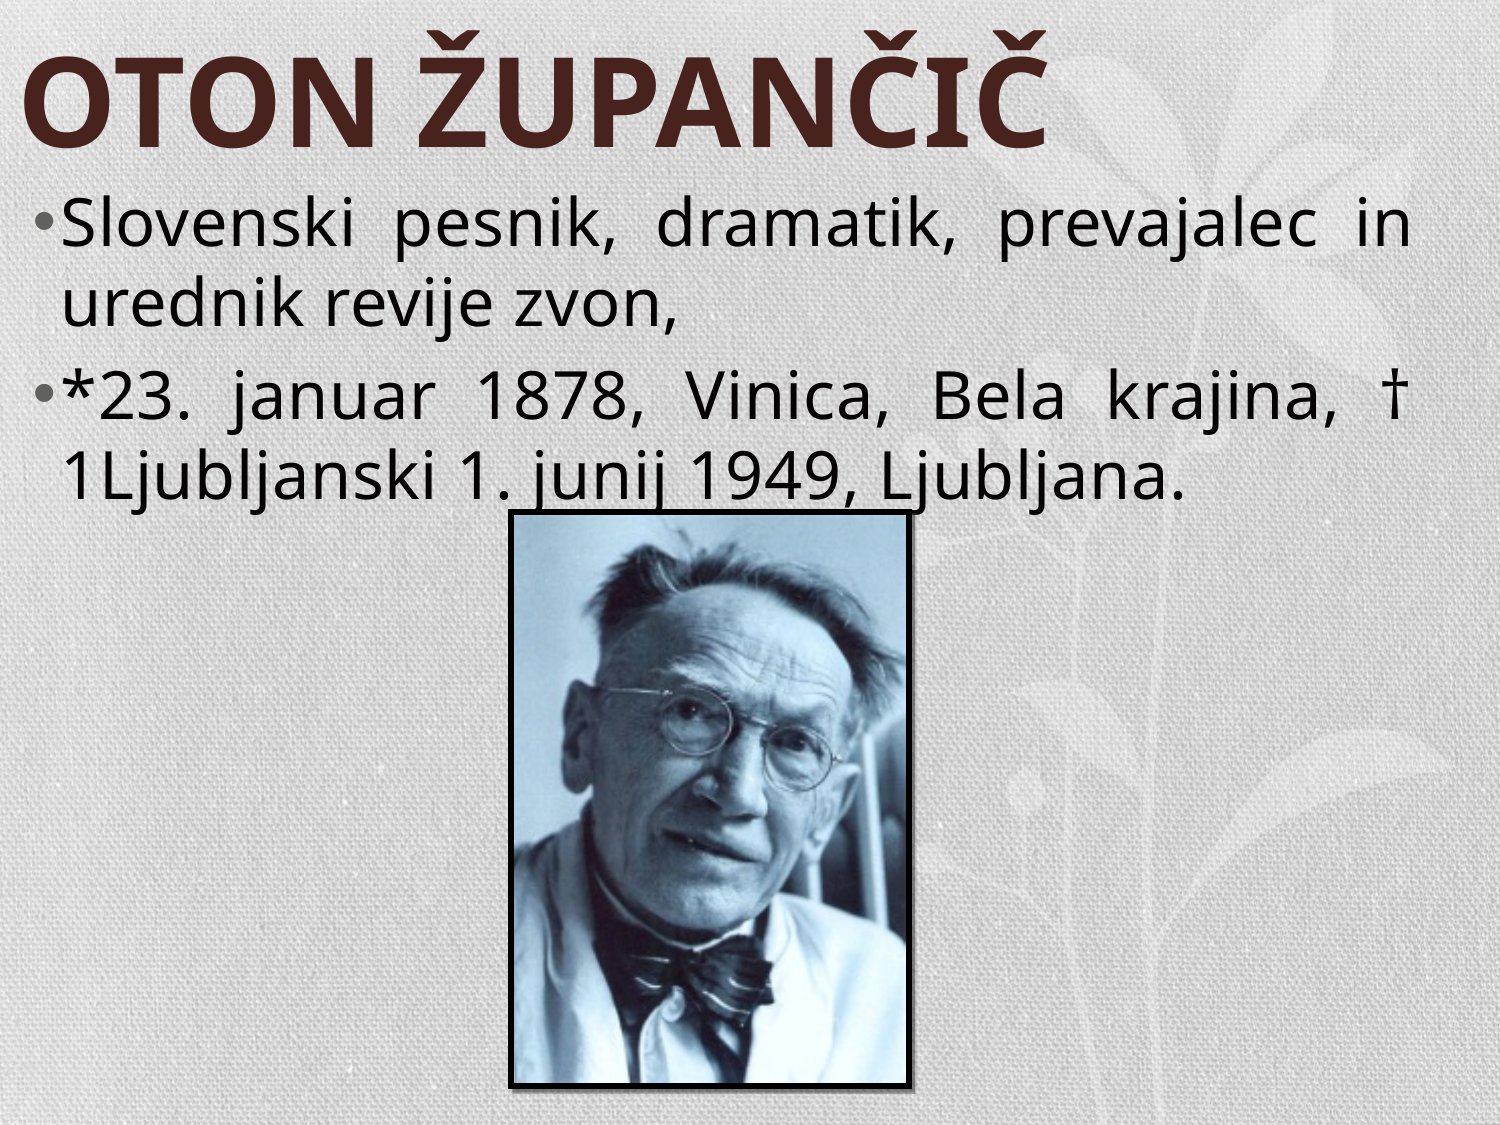

# OTON ŽUPANČIČ
Slovenski pesnik, dramatik, prevajalec in urednik revije zvon,
*23. januar 1878, Vinica, Bela krajina, † 1Ljubljanski 1. junij 1949, Ljubljana.